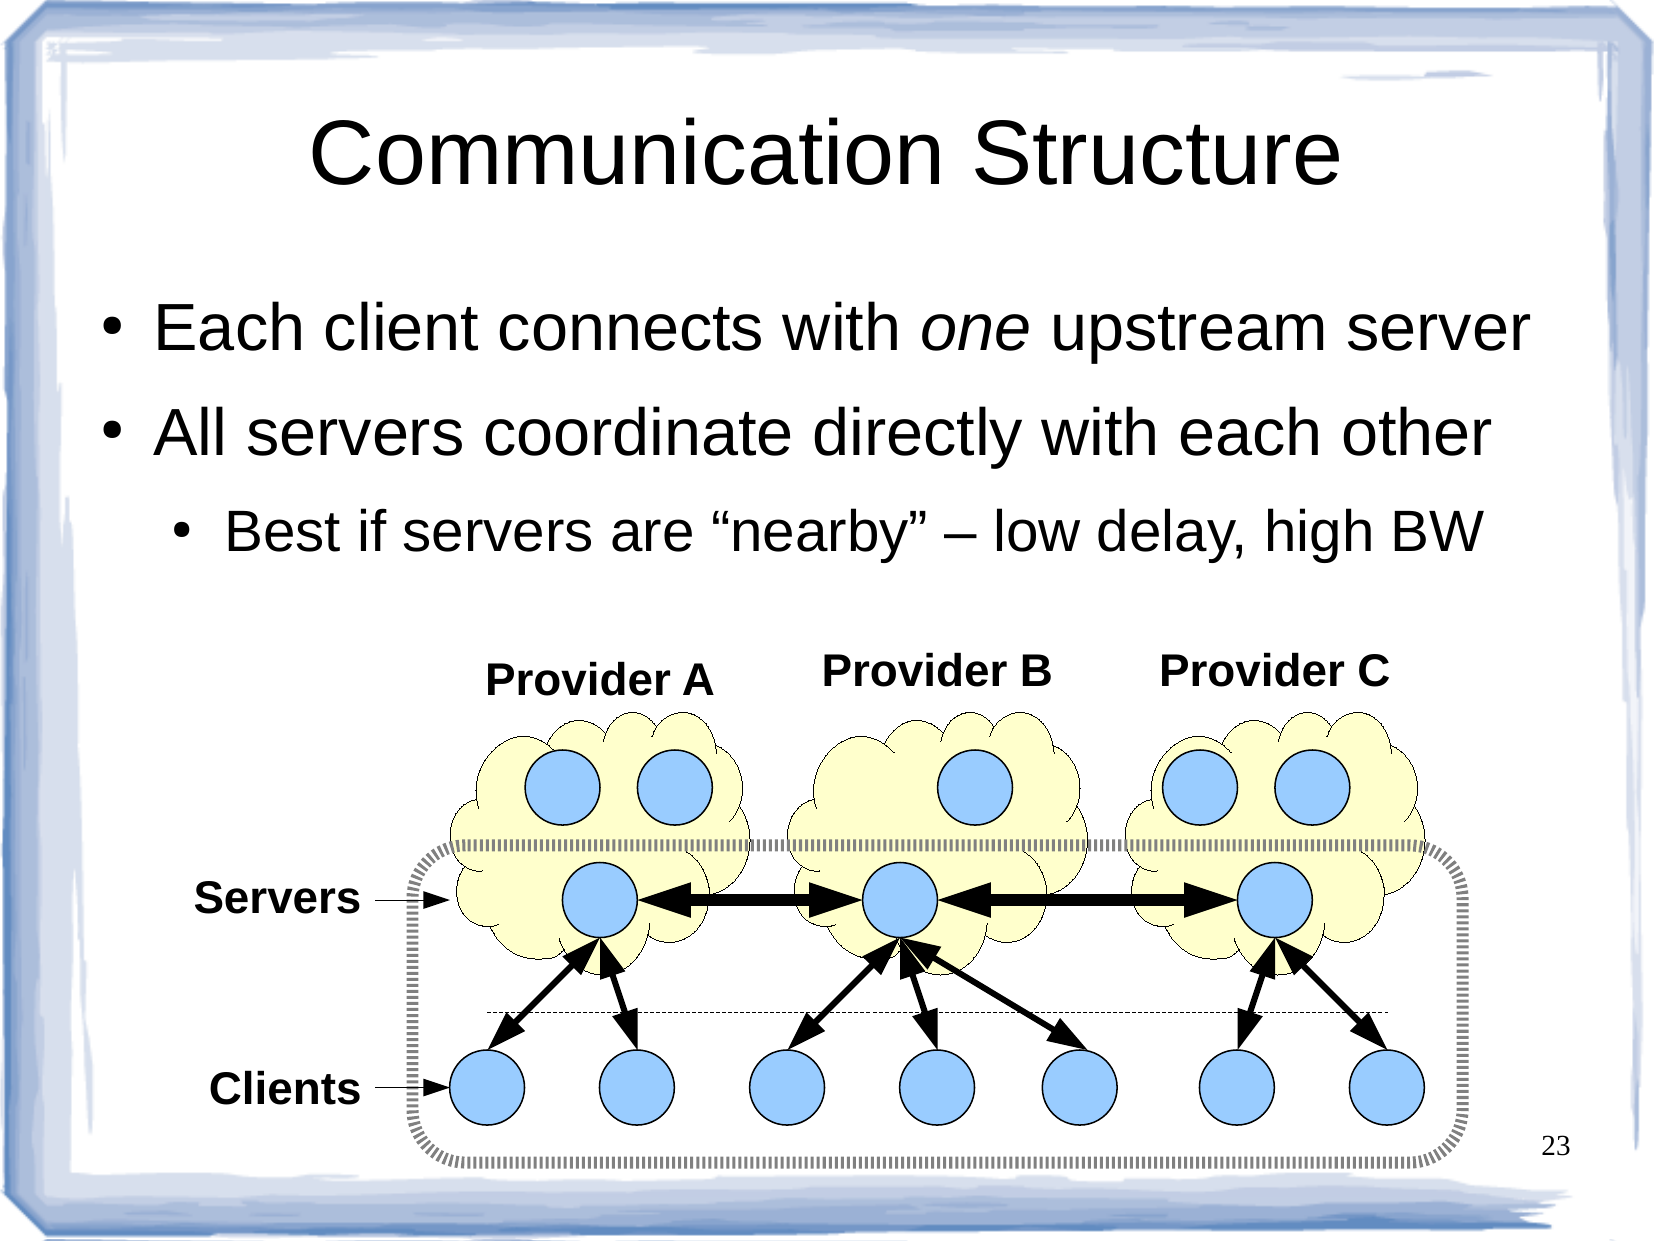

# Communication Structure
Each client connects with one upstream server
All servers coordinate directly with each other
Best if servers are “nearby” – low delay, high BW
Provider B
Provider C
Provider A
Servers
Clients
23